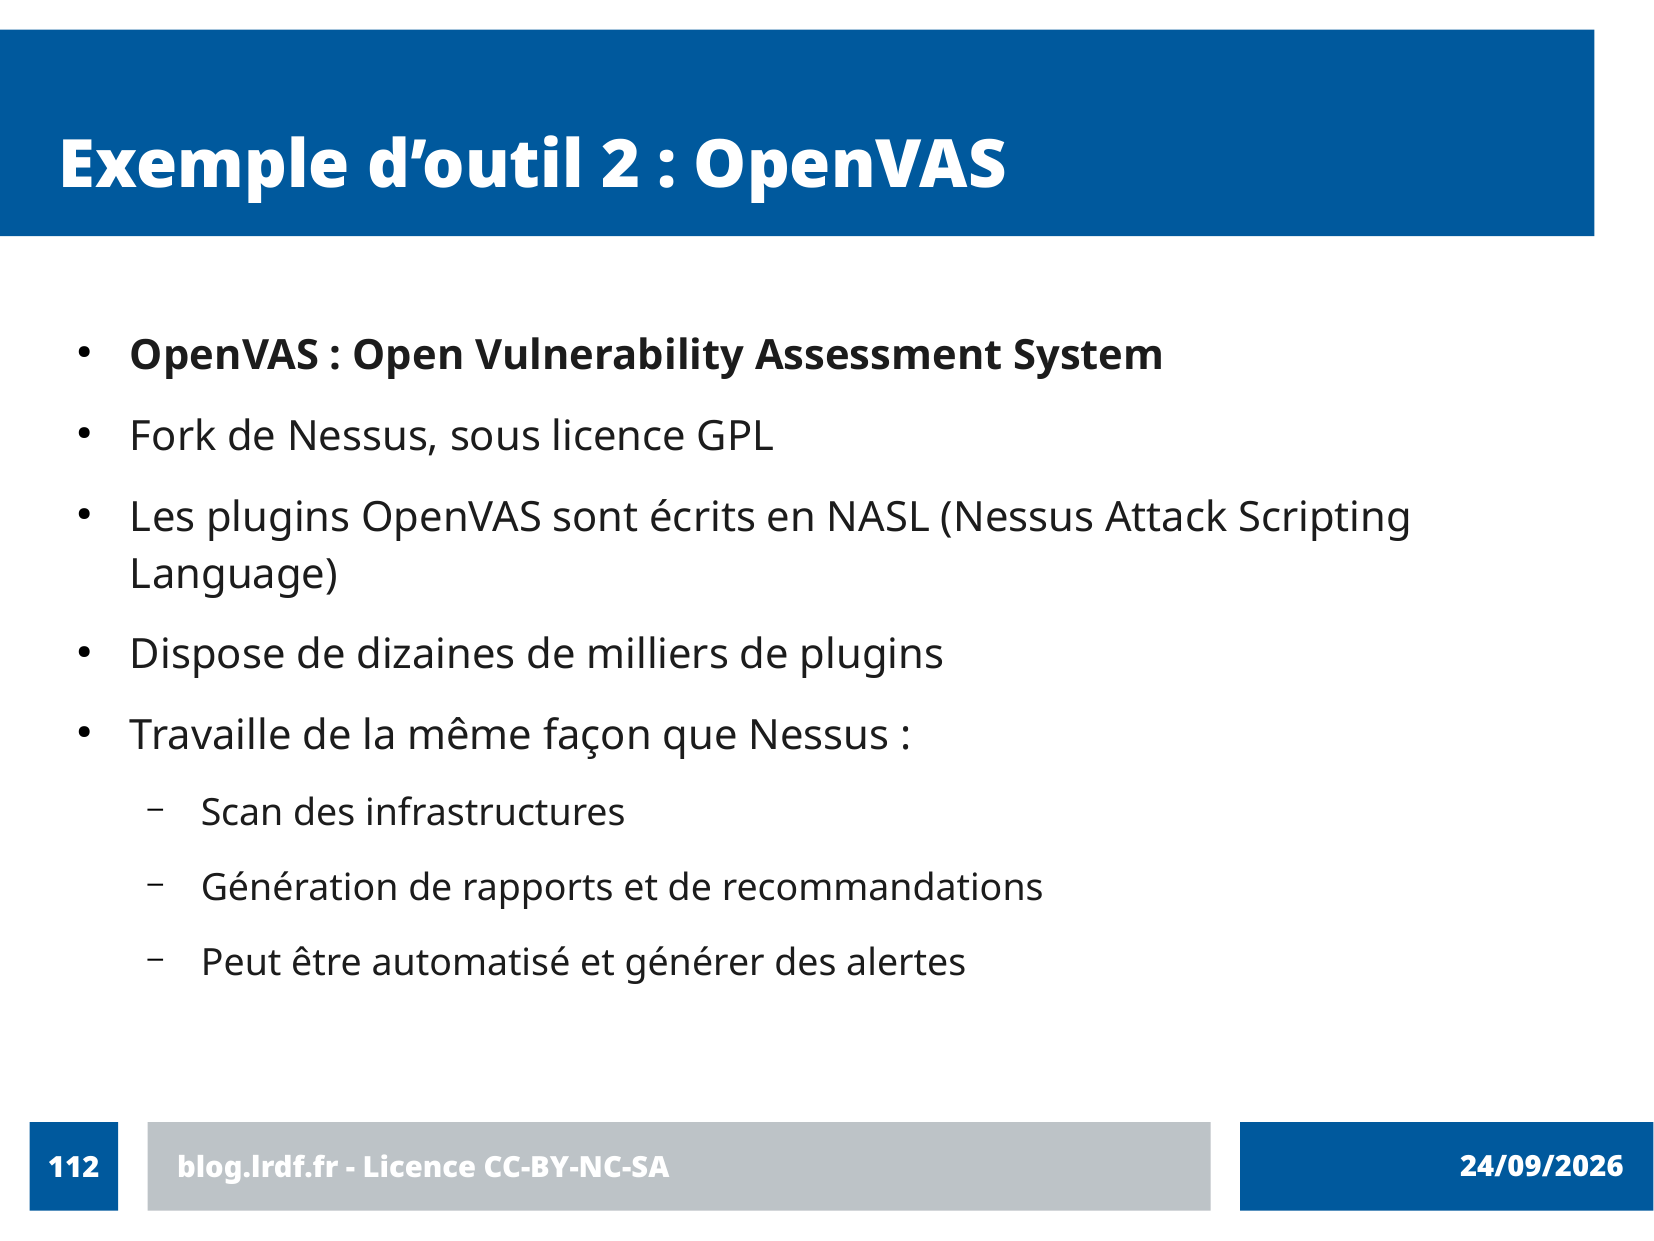

# Exemple d’outil 2 : OpenVAS
OpenVAS : Open Vulnerability Assessment System
Fork de Nessus, sous licence GPL
Les plugins OpenVAS sont écrits en NASL (Nessus Attack Scripting Language)
Dispose de dizaines de milliers de plugins
Travaille de la même façon que Nessus :
Scan des infrastructures
Génération de rapports et de recommandations
Peut être automatisé et générer des alertes
112
blog.lrdf.fr - Licence CC-BY-NC-SA